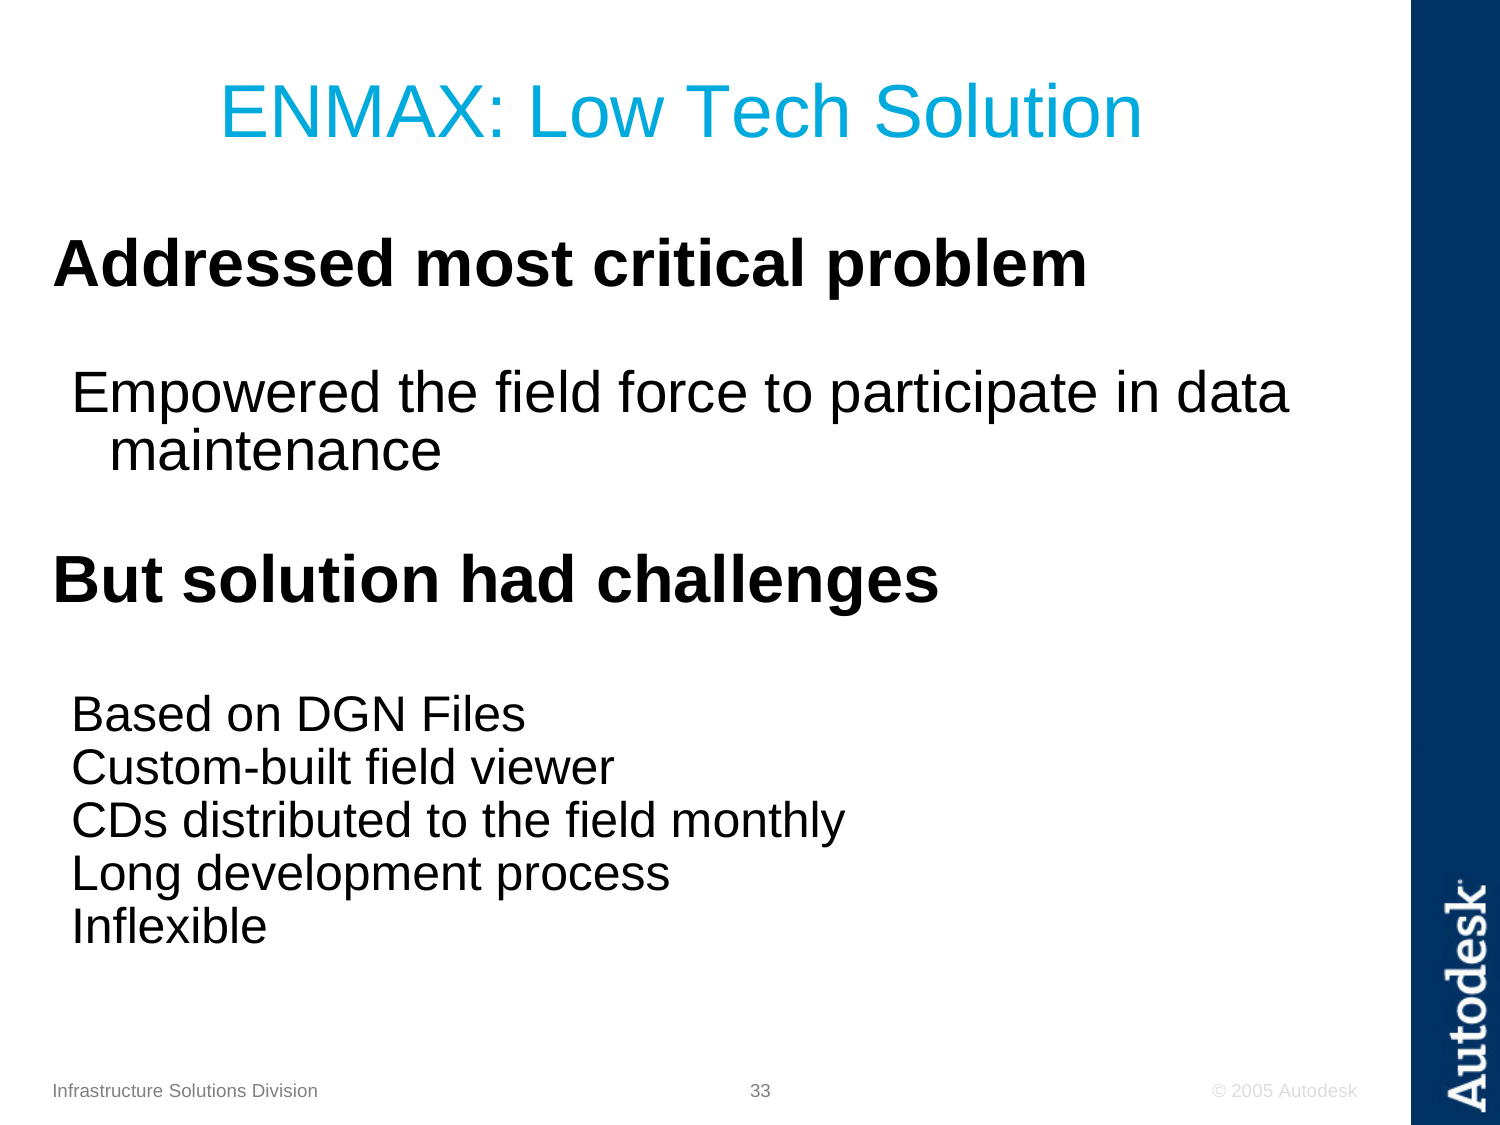

# ENMAX: Low Tech Solution
Addressed most critical problem
Empowered the field force to participate in data maintenance
But solution had challenges
Based on DGN Files
Custom-built field viewer
CDs distributed to the field monthly
Long development process
Inflexible